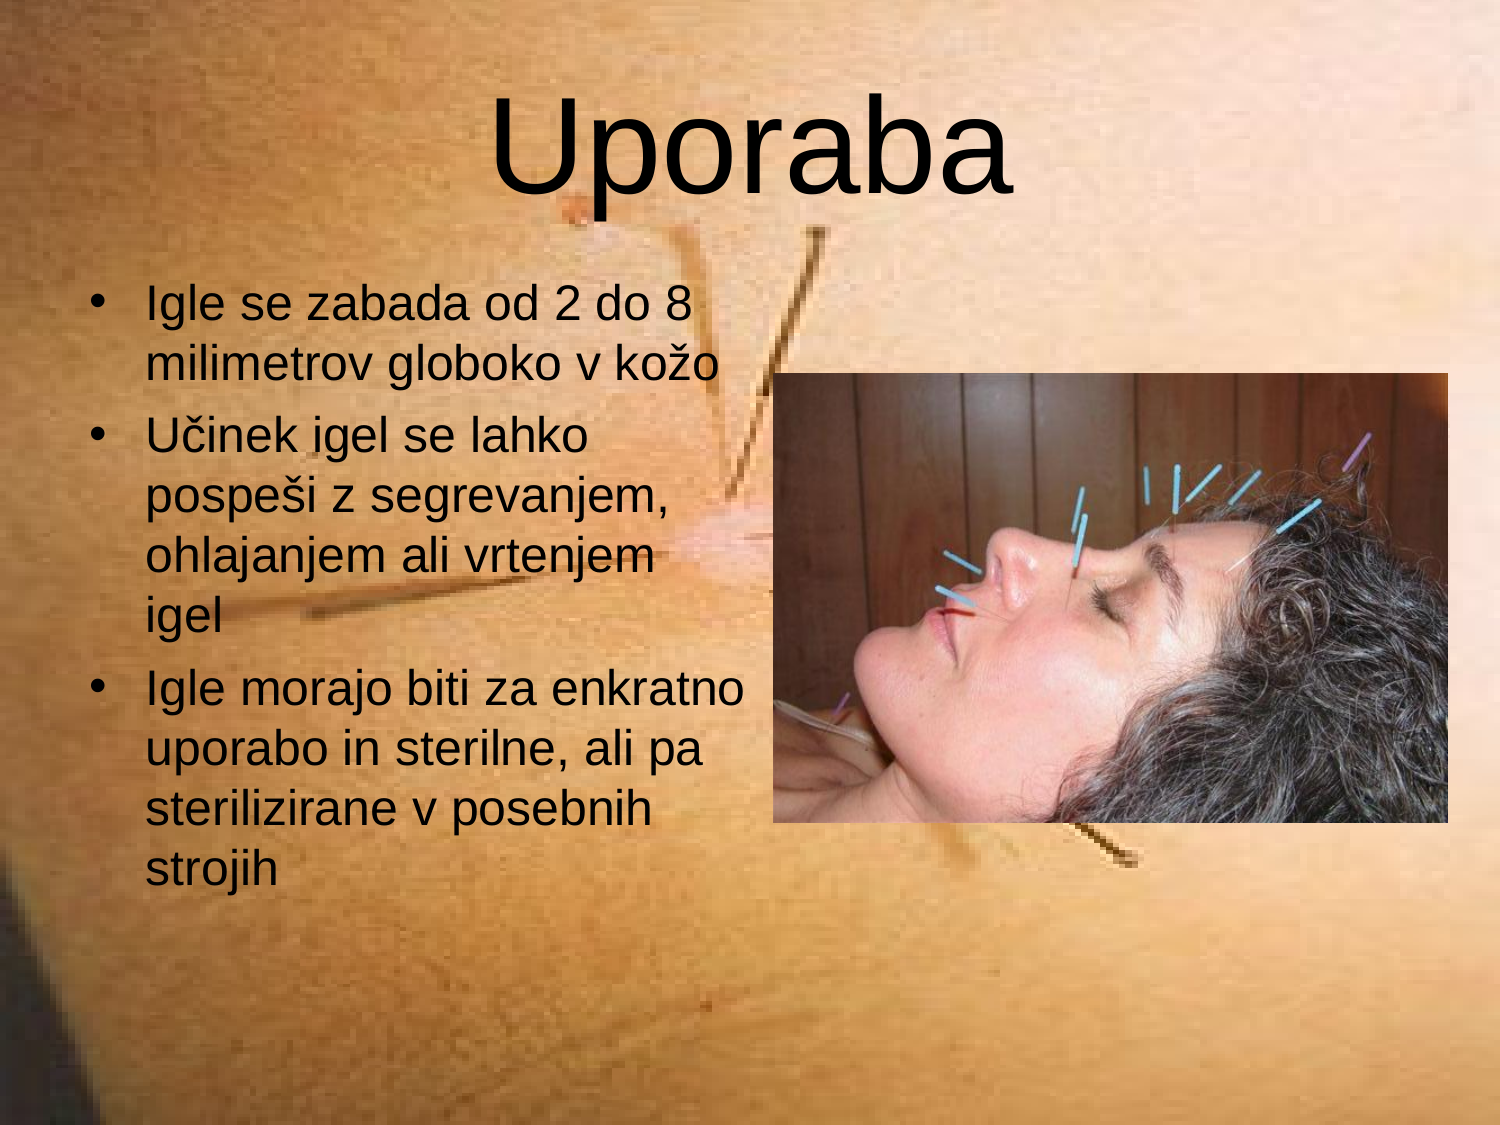

# Uporaba
Igle se zabada od 2 do 8 milimetrov globoko v kožo
Učinek igel se lahko pospeši z segrevanjem, ohlajanjem ali vrtenjem igel
Igle morajo biti za enkratno uporabo in sterilne, ali pa sterilizirane v posebnih strojih